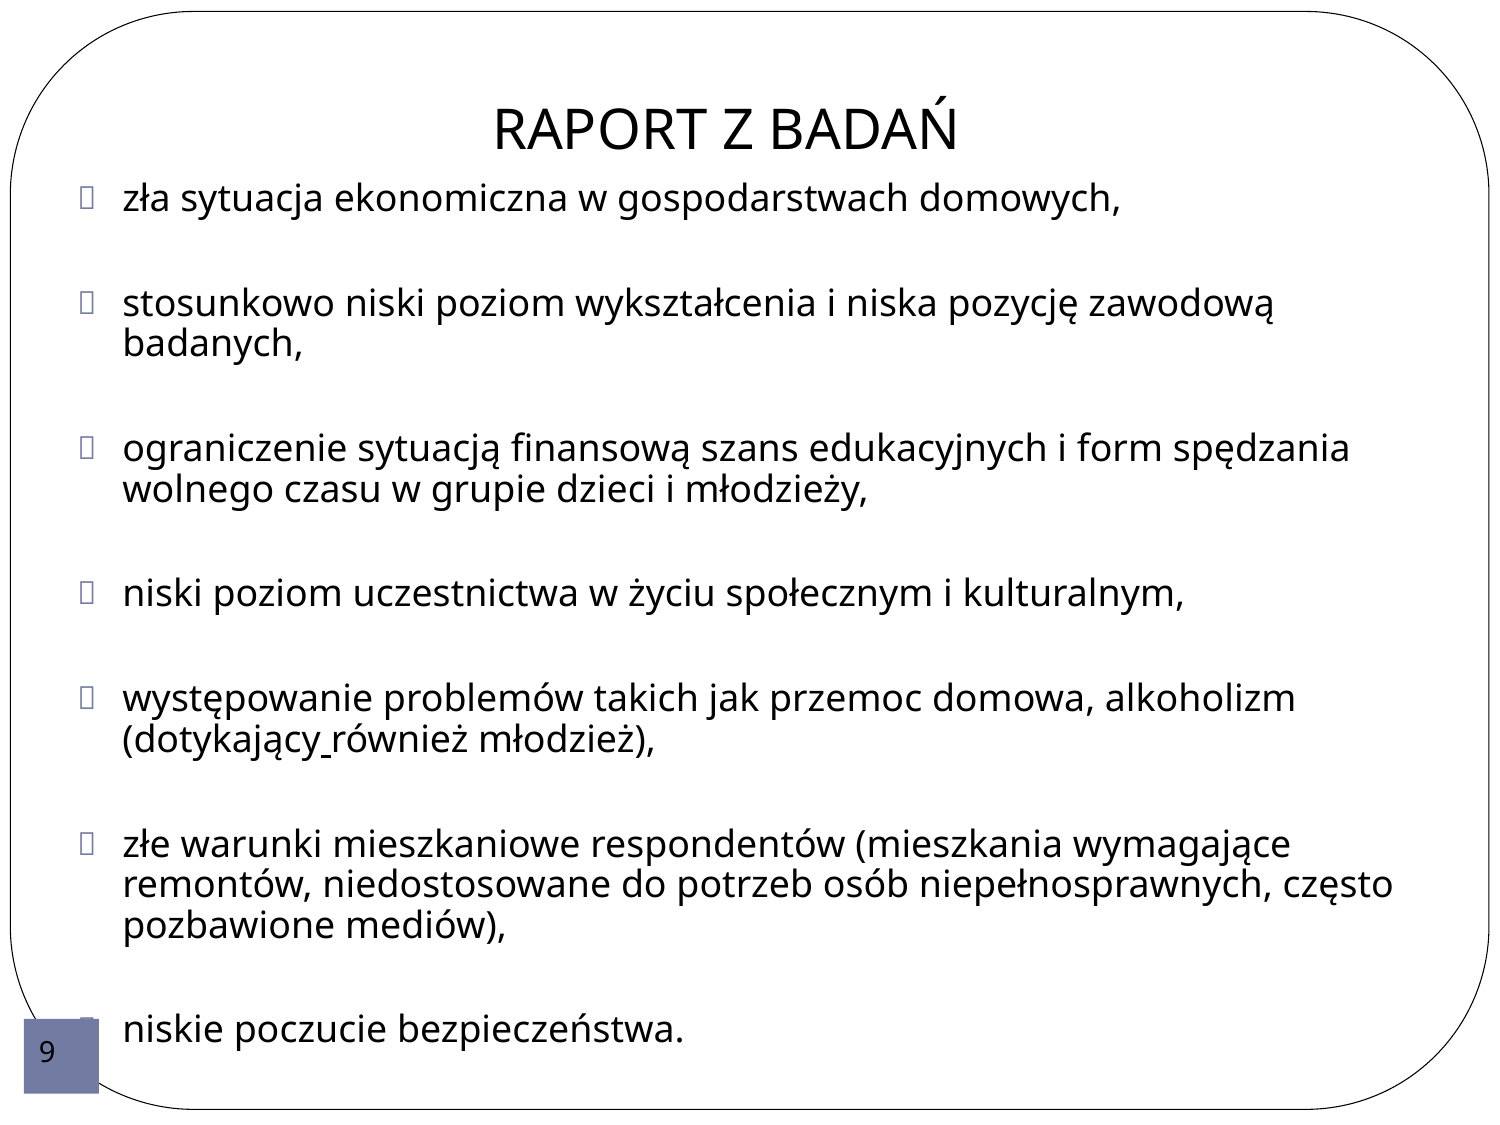

# RAPORT Z BADAŃ
zła sytuacja ekonomiczna w gospodarstwach domowych,
stosunkowo niski poziom wykształcenia i niska pozycję zawodową badanych,
ograniczenie sytuacją finansową szans edukacyjnych i form spędzania wolnego czasu w grupie dzieci i młodzieży,
niski poziom uczestnictwa w życiu społecznym i kulturalnym,
występowanie problemów takich jak przemoc domowa, alkoholizm (dotykający również młodzież),
złe warunki mieszkaniowe respondentów (mieszkania wymagające remontów, niedostosowane do potrzeb osób niepełnosprawnych, często pozbawione mediów),
niskie poczucie bezpieczeństwa.